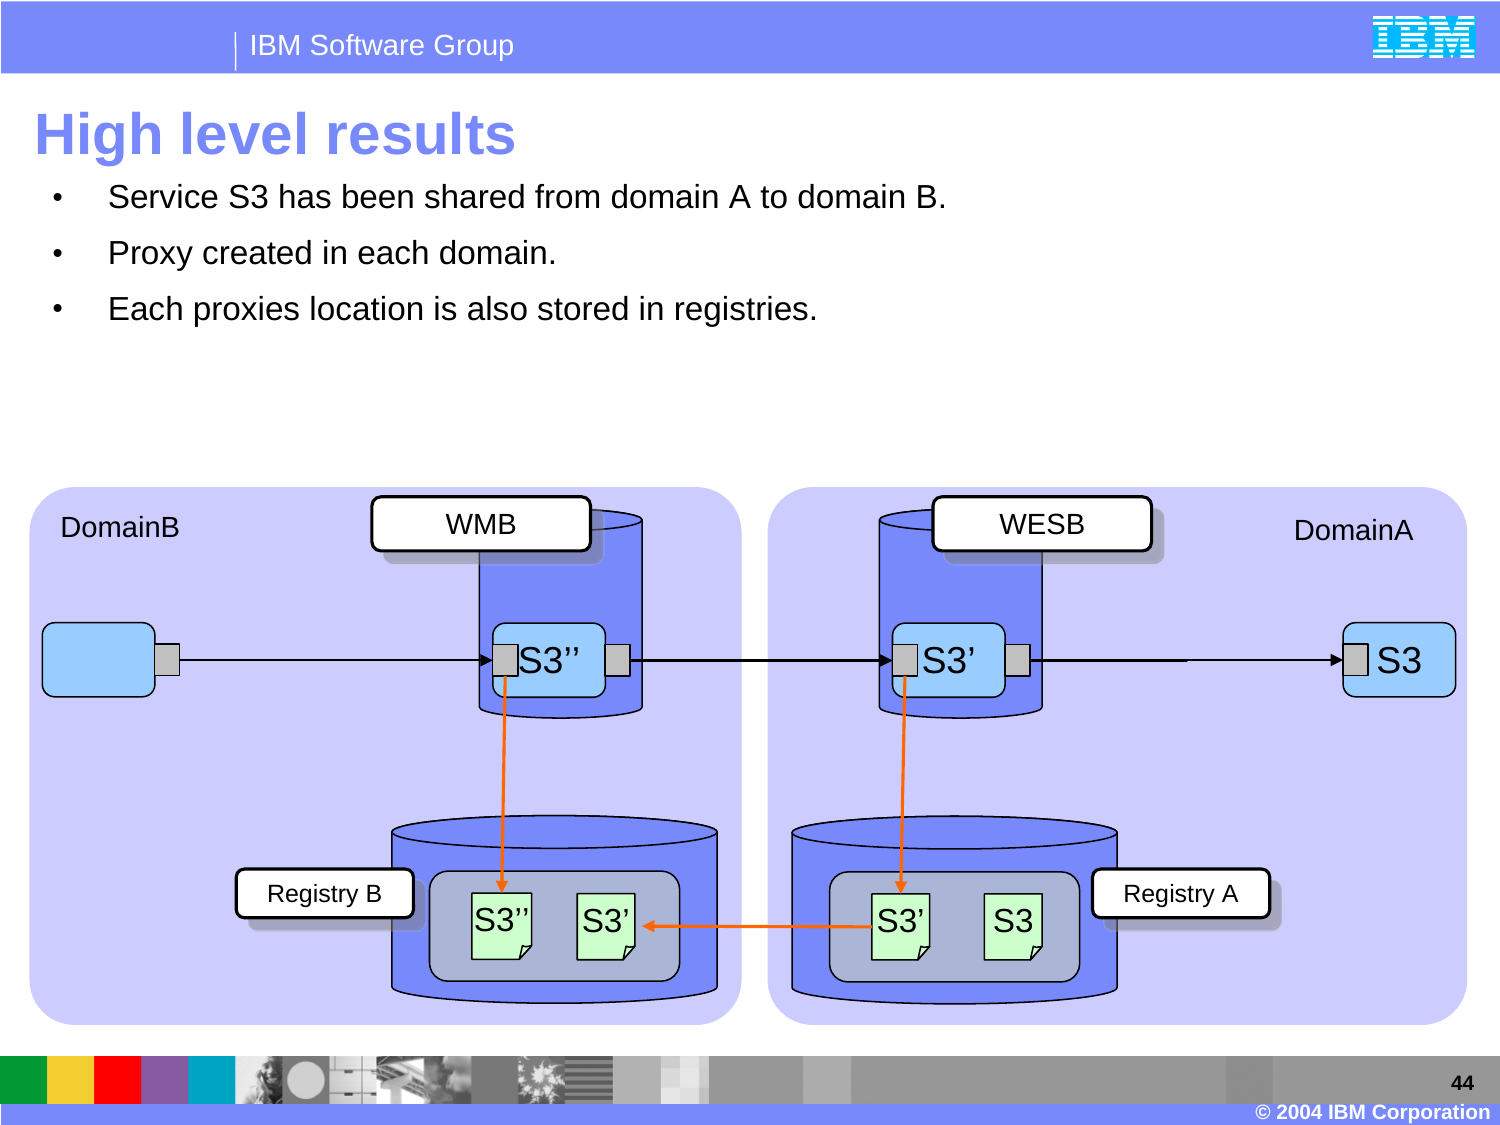

# High level results
Service S3 has been shared from domain A to domain B.
Proxy created in each domain.
Each proxies location is also stored in registries.
WMB
WESB
DomainB
DomainA
S3
S3’’
S3’
Registry B
Registry A
S3’’
S3’
S3’
S3
44